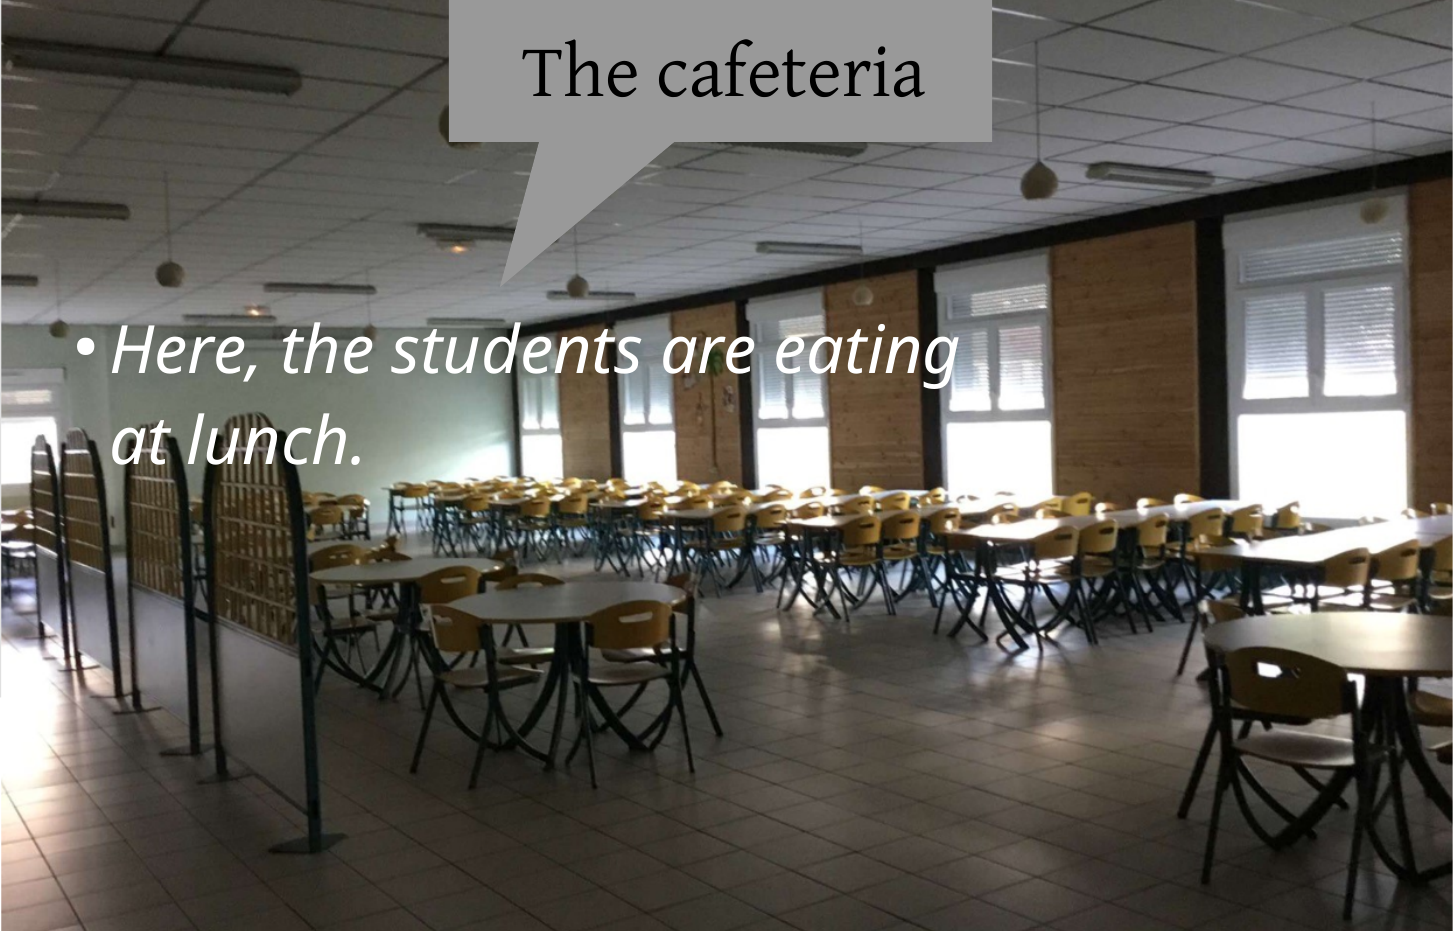

The cafeteria
Here, the students are eating at lunch.